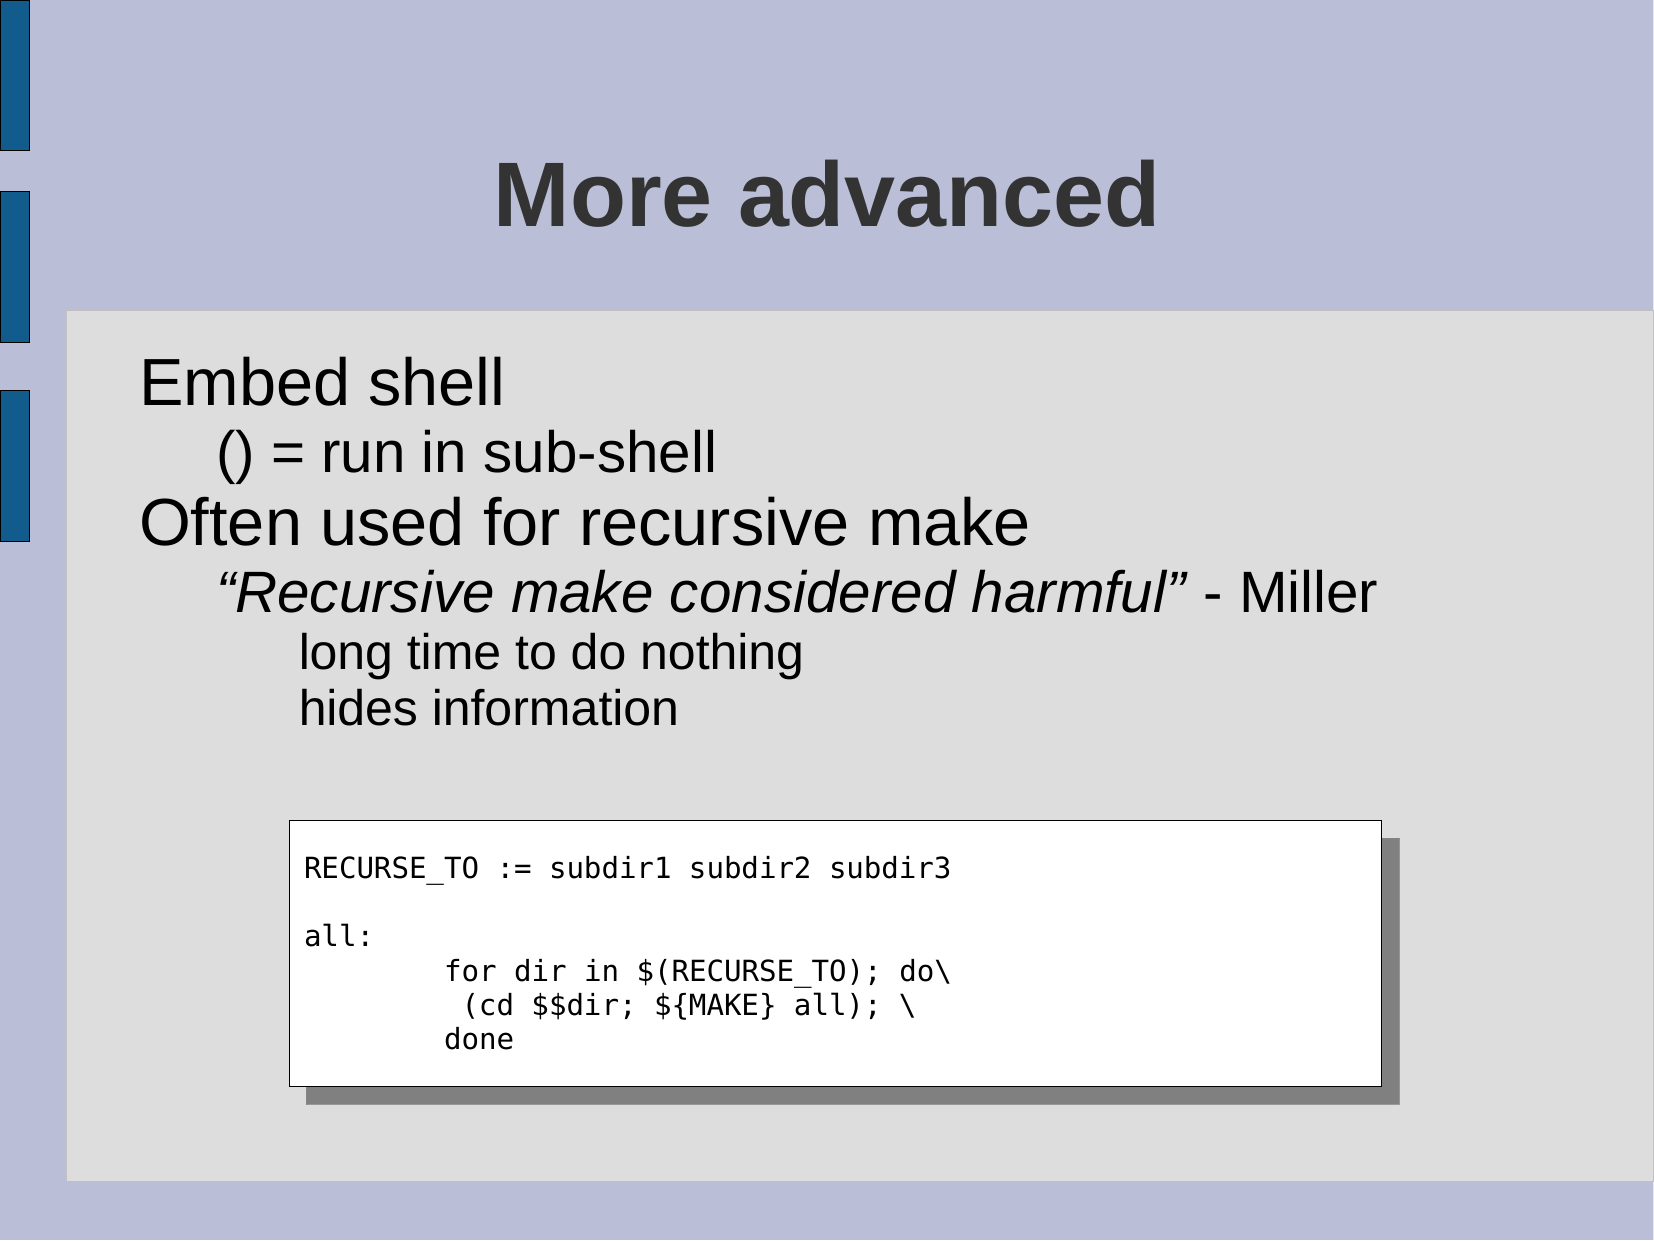

# More advanced
Embed shell
() = run in sub-shell
Often used for recursive make
“Recursive make considered harmful” - Miller
long time to do nothing
hides information
RECURSE_TO := subdir1 subdir2 subdir3
all:
 for dir in $(RECURSE_TO); do\
 (cd $$dir; ${MAKE} all); \
 done